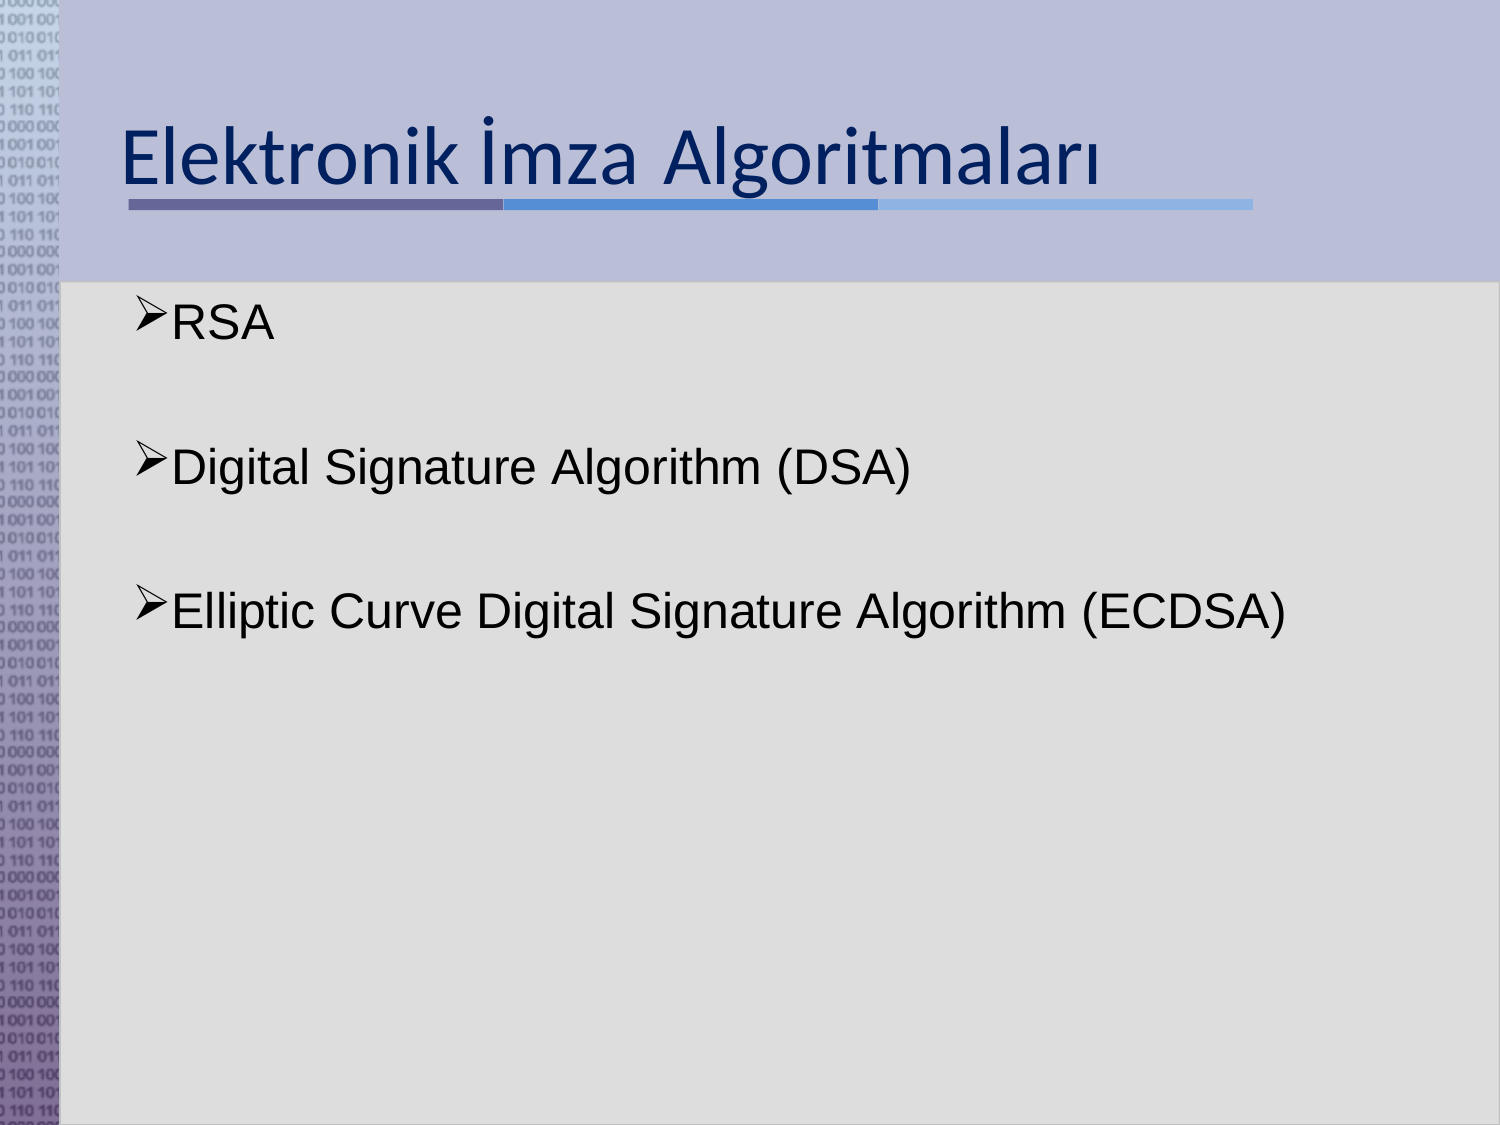

Elektronik İmza Algoritmaları
RSA
Digital Signature Algorithm (DSA)
Elliptic Curve Digital Signature Algorithm (ECDSA)